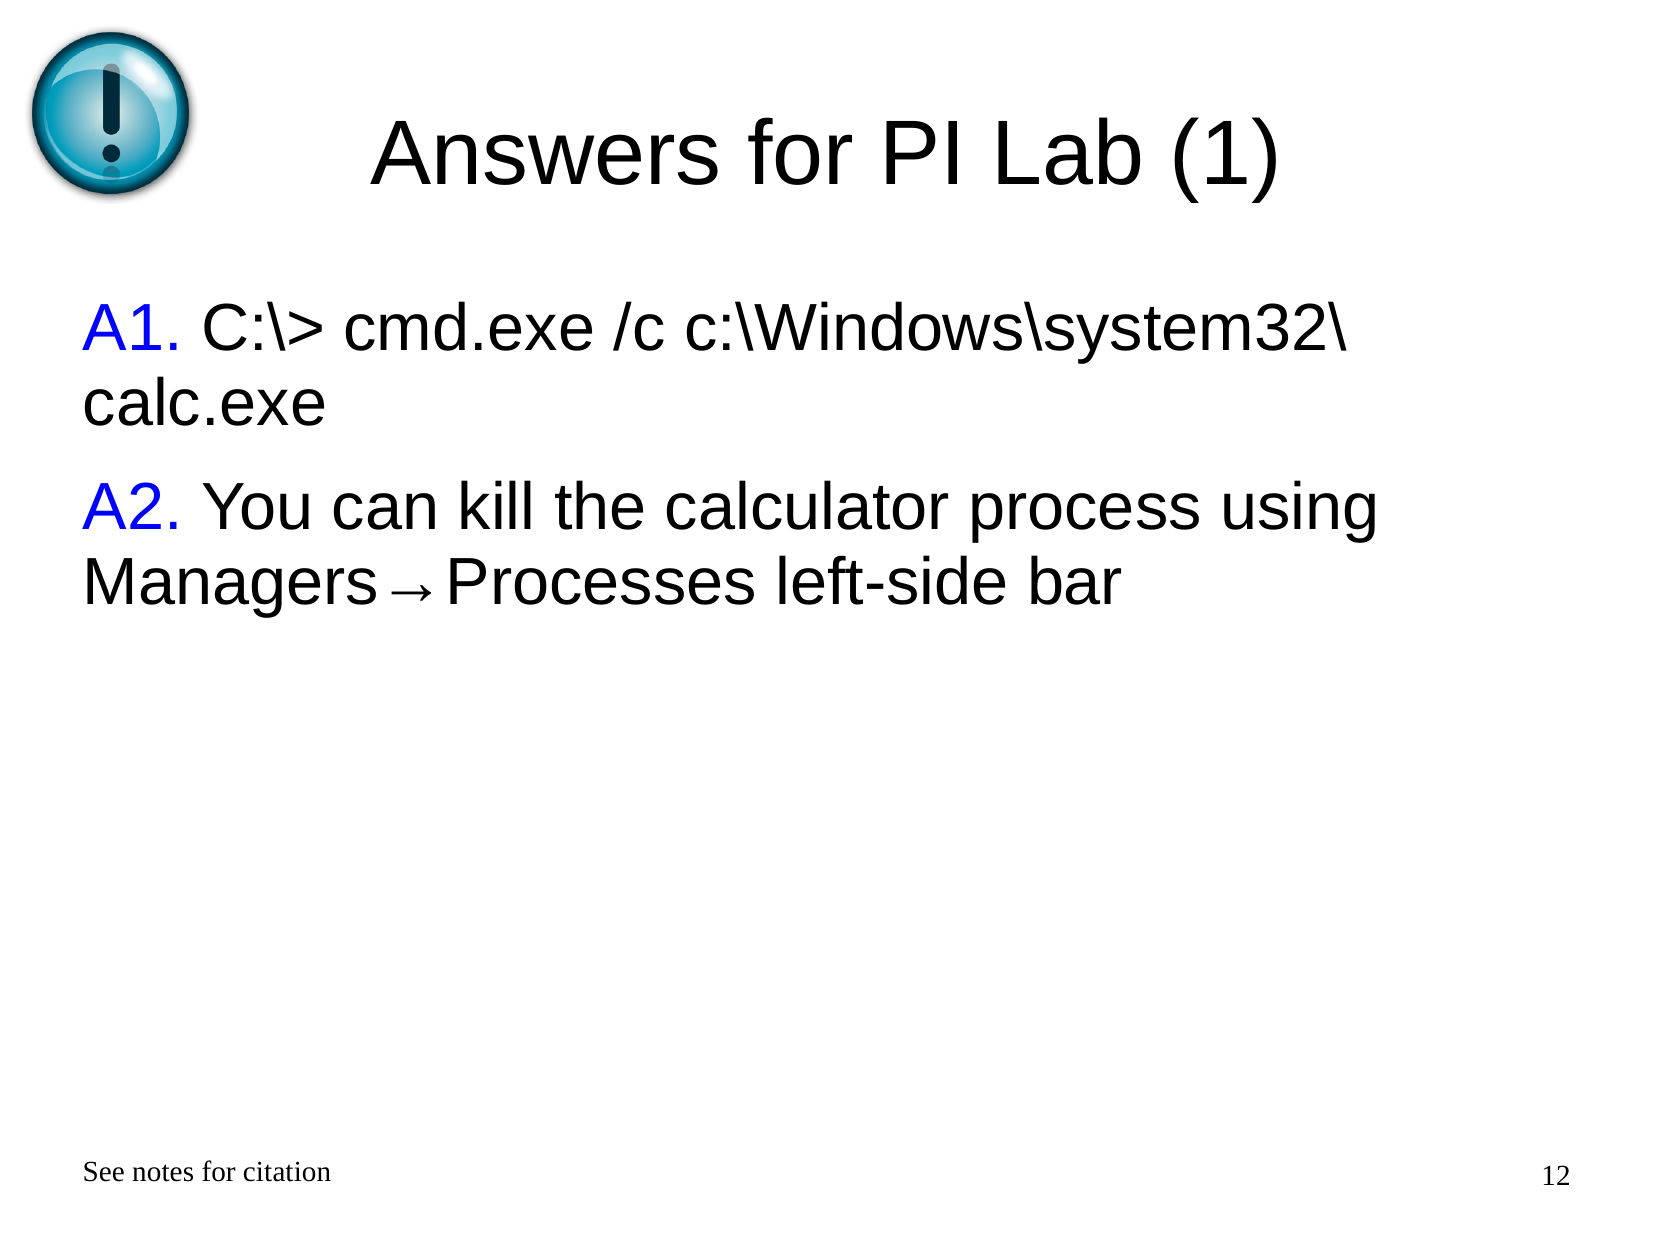

# Answers for PI Lab (1)
 C:\> cmd.exe /c c:\Windows\system32\calc.exe
 You can kill the calculator process using Managers→Processes left-side bar
See notes for citation
12